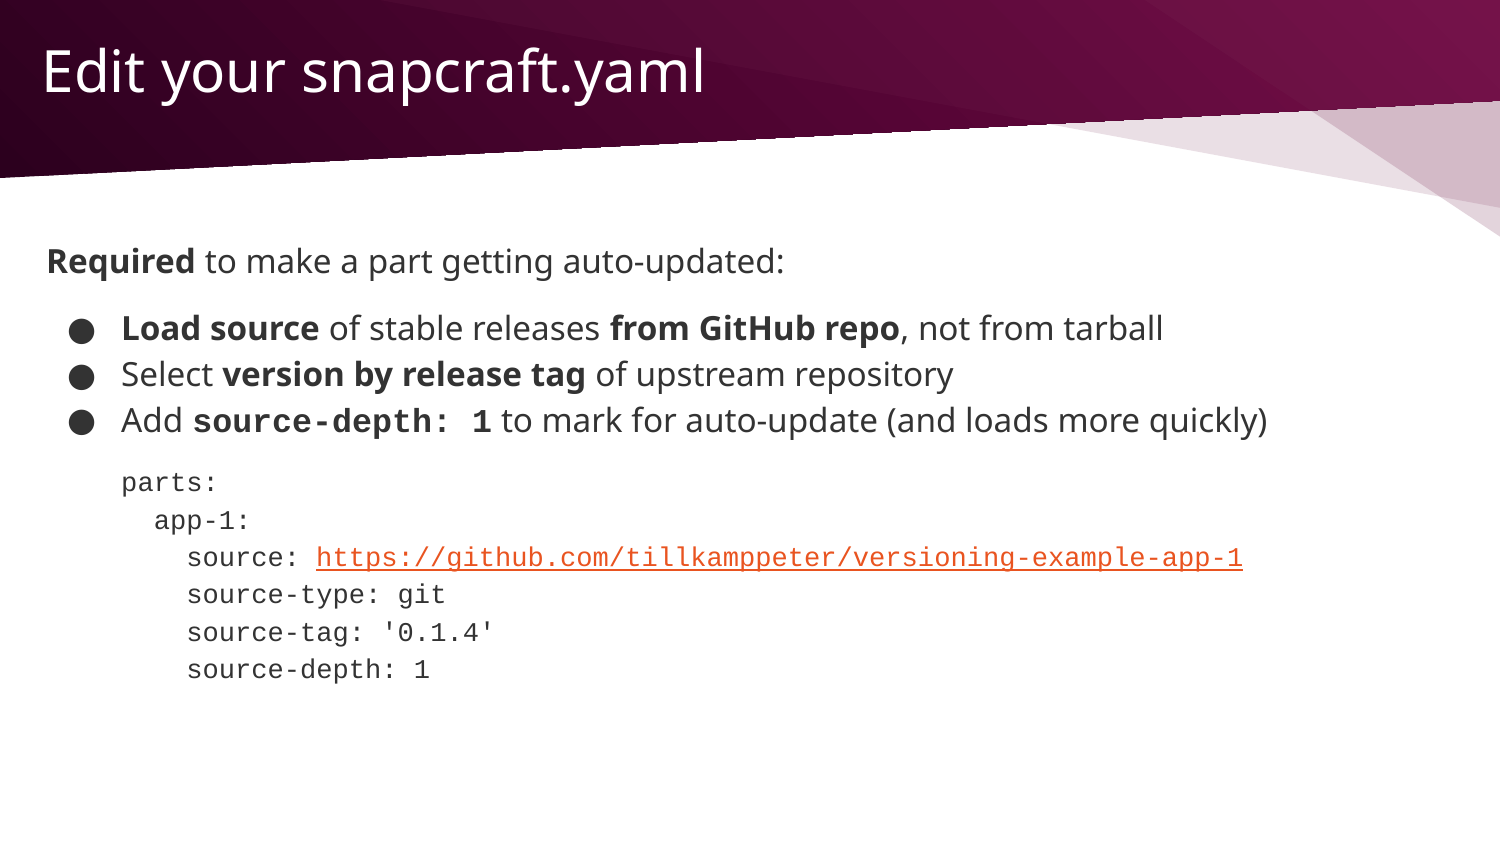

Edit your snapcraft.yaml
# Required to make a part getting auto-updated:
Load source of stable releases from GitHub repo, not from tarball
Select version by release tag of upstream repository
Add source-depth: 1 to mark for auto-update (and loads more quickly)
parts:
 app-1:
 source: https://github.com/tillkamppeter/versioning-example-app-1
 source-type: git
 source-tag: '0.1.4'
 source-depth: 1